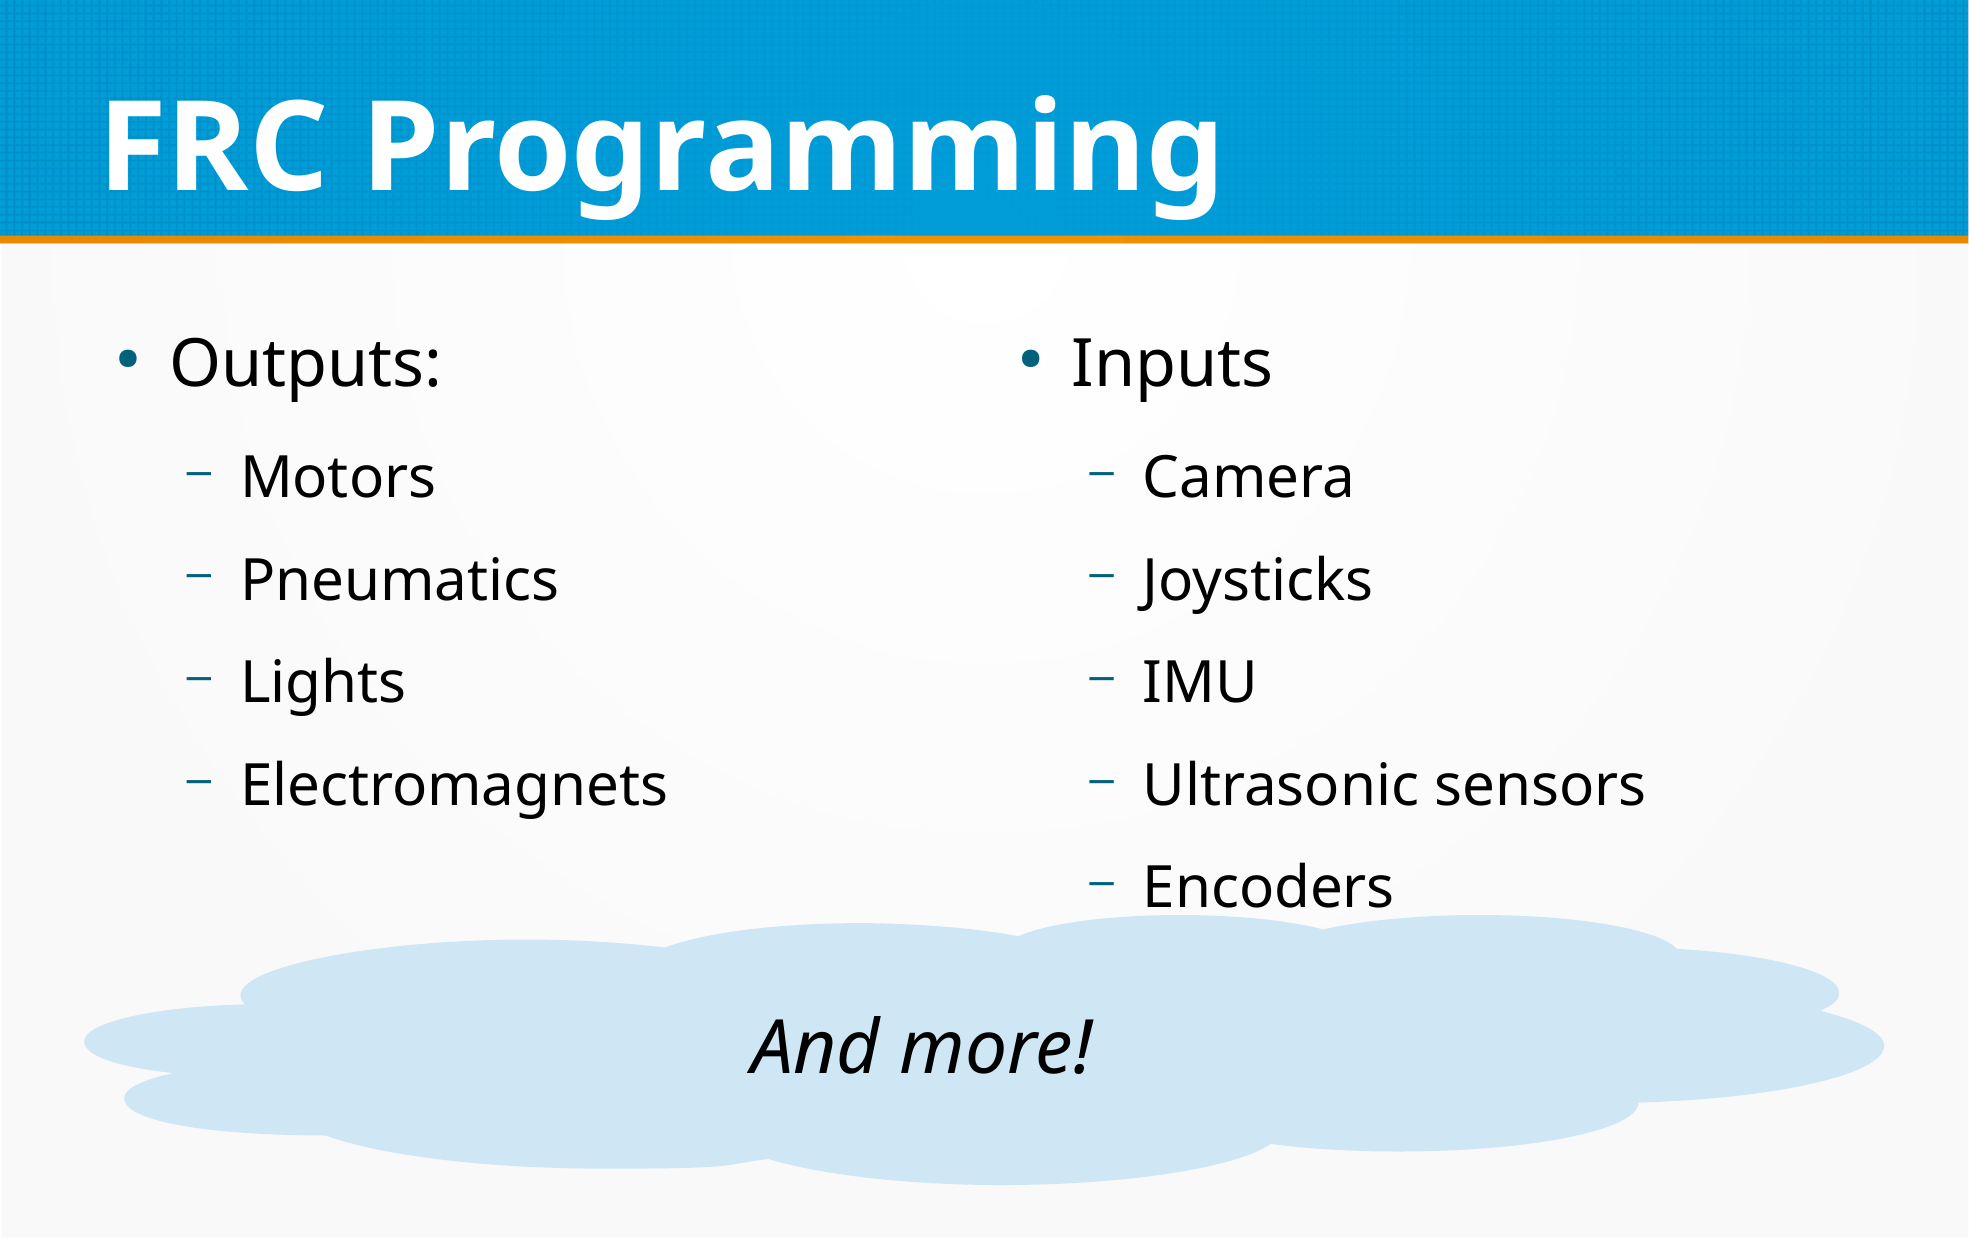

# FRC Programming
Outputs:
Motors
Pneumatics
Lights
Electromagnets
Inputs
Camera
Joysticks
IMU
Ultrasonic sensors
Encoders
And more!